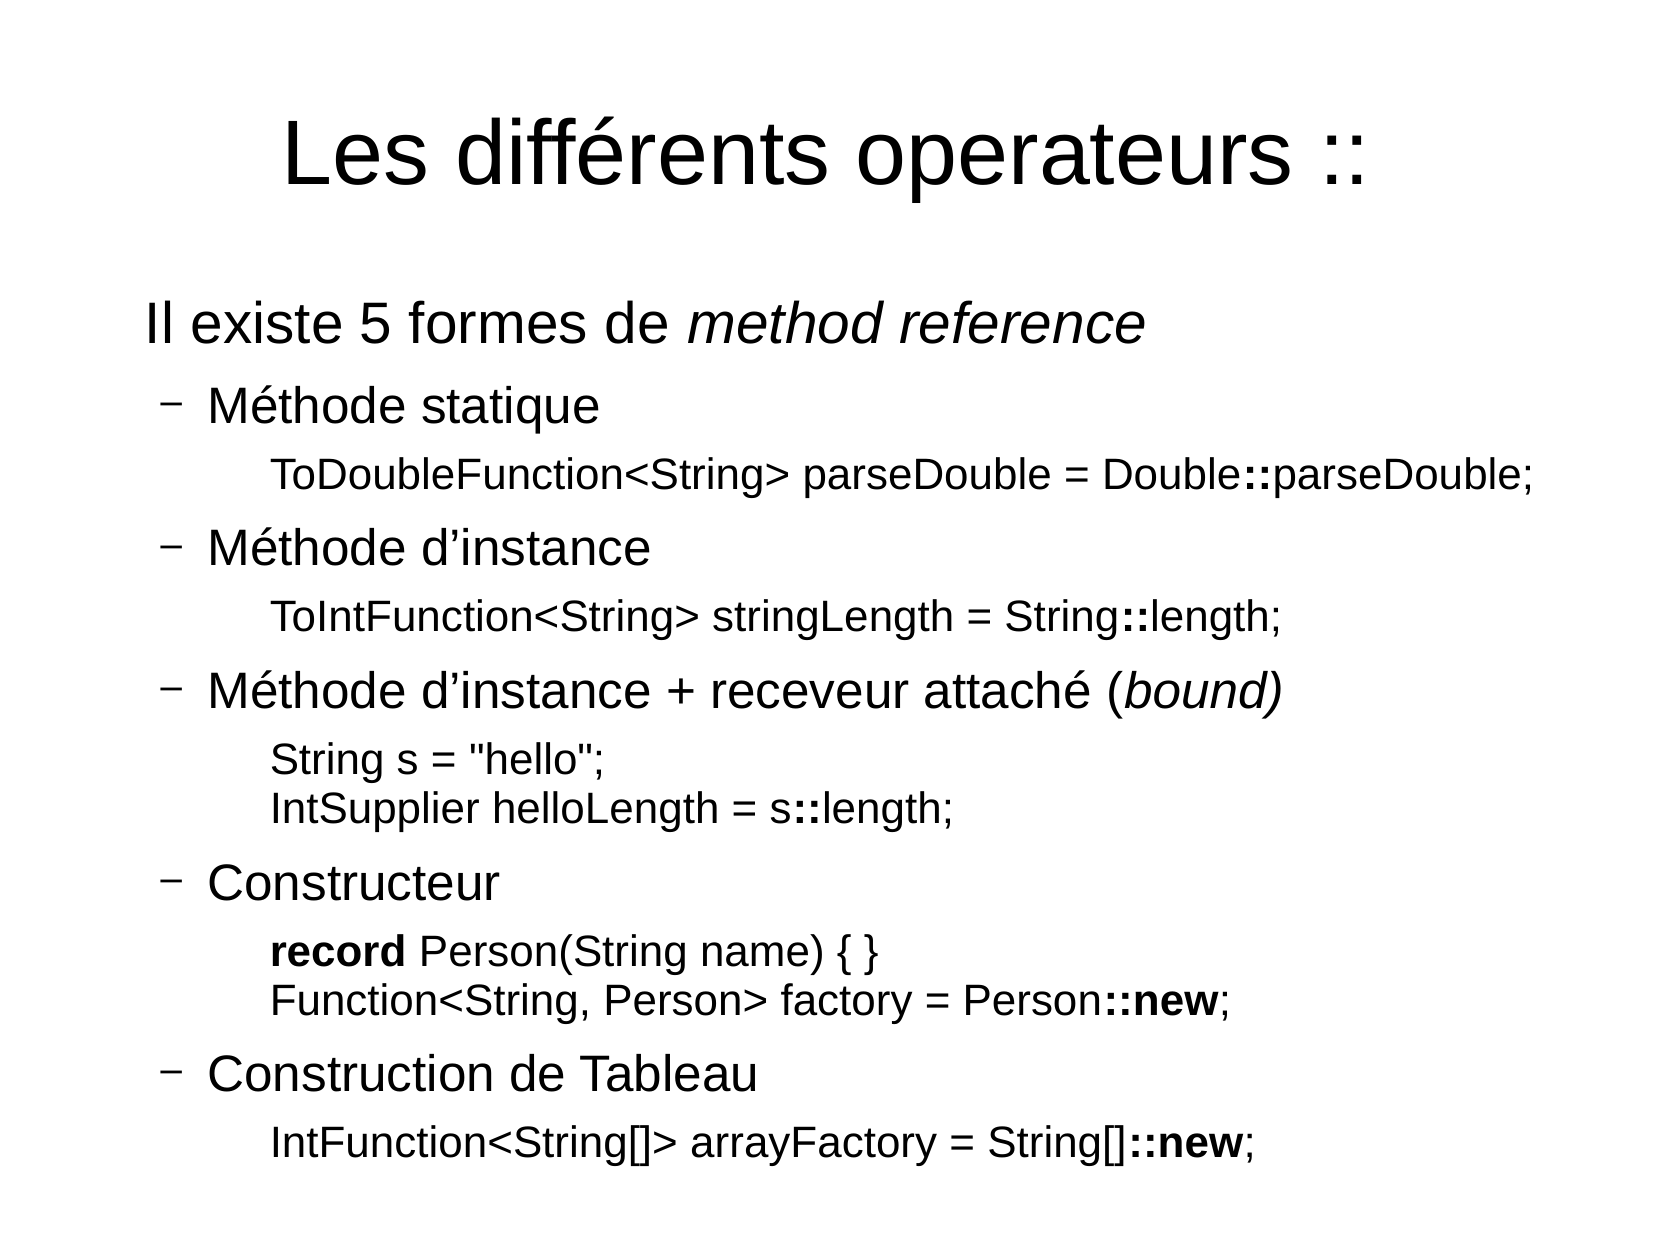

# Les différents operateurs ::
Il existe 5 formes de method reference
Méthode statique
ToDoubleFunction<String> parseDouble = Double::parseDouble;
Méthode d’instance
ToIntFunction<String> stringLength = String::length;
Méthode d’instance + receveur attaché (bound)
String s = "hello";
IntSupplier helloLength = s::length;
Constructeur
record Person(String name) { }
Function<String, Person> factory = Person::new;
Construction de Tableau
IntFunction<String[]> arrayFactory = String[]::new;